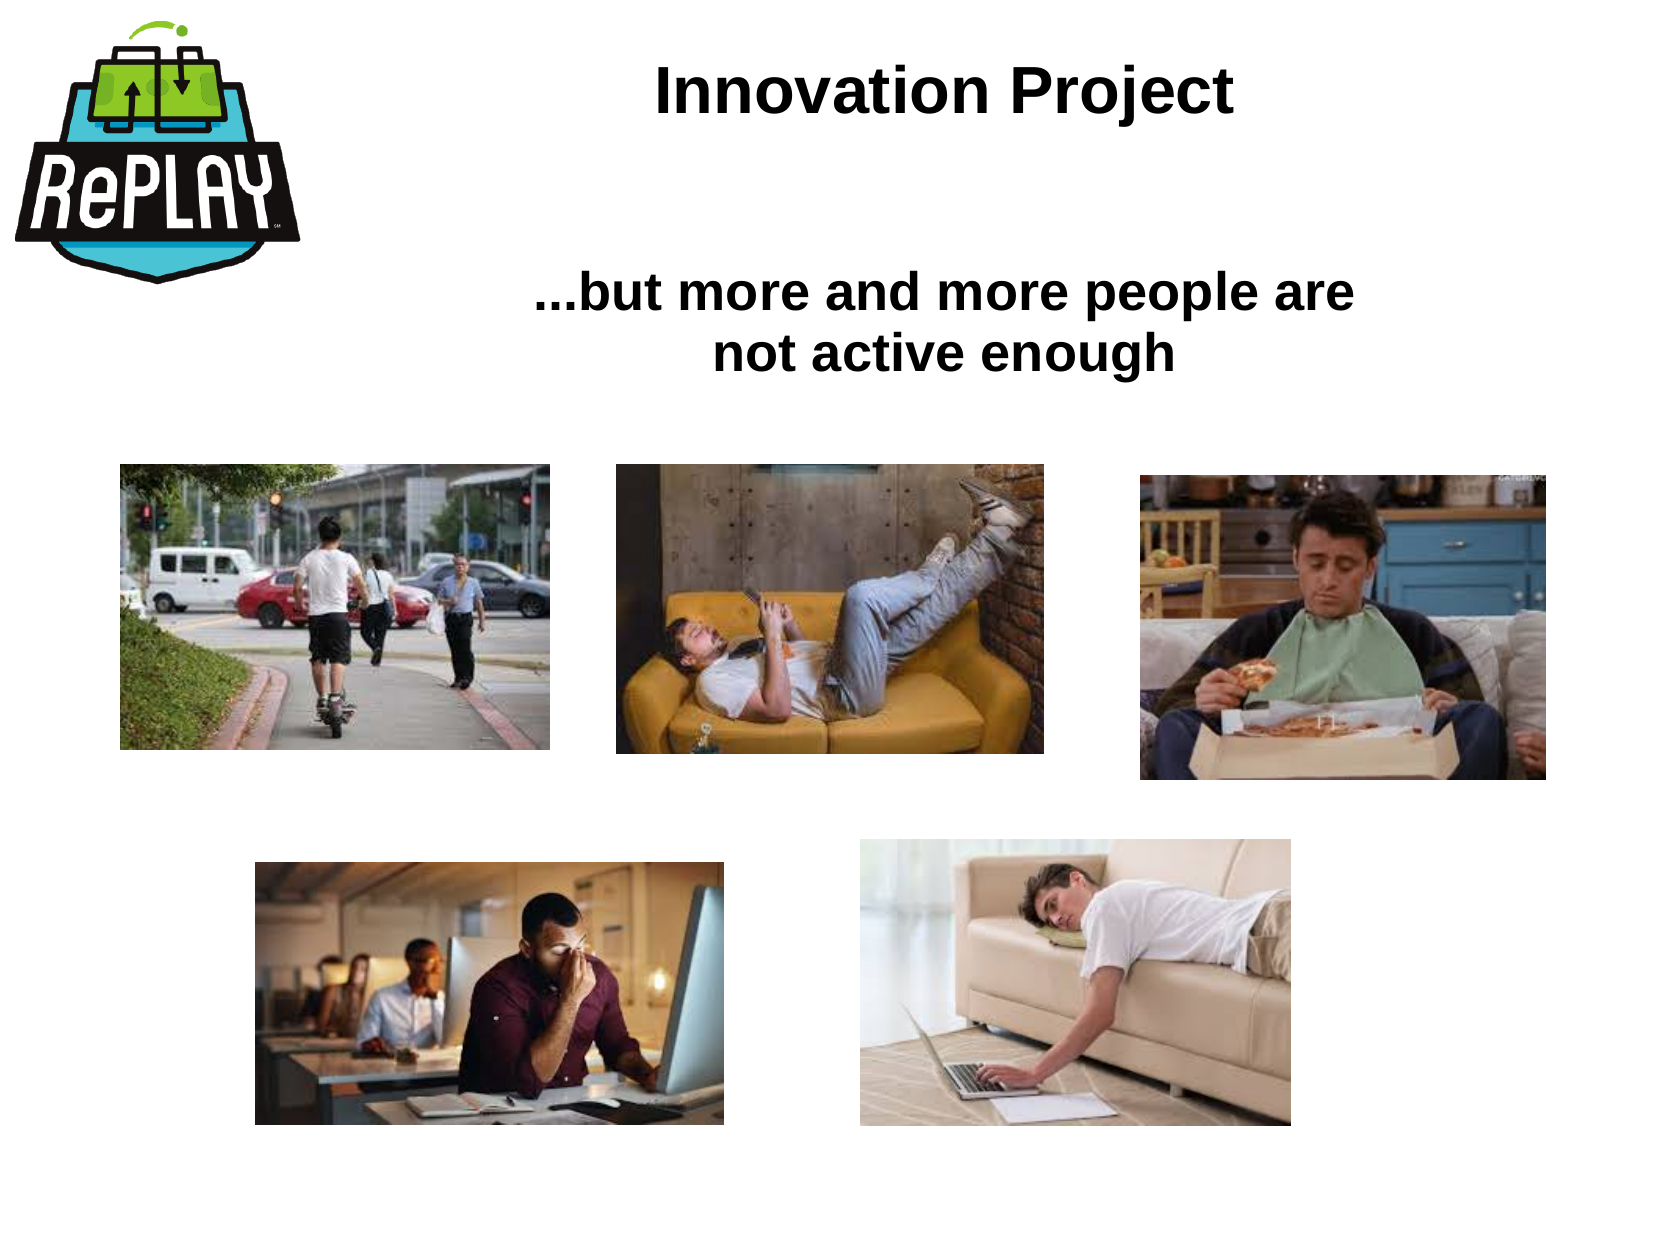

Innovation Project
...but more and more people are not active enough